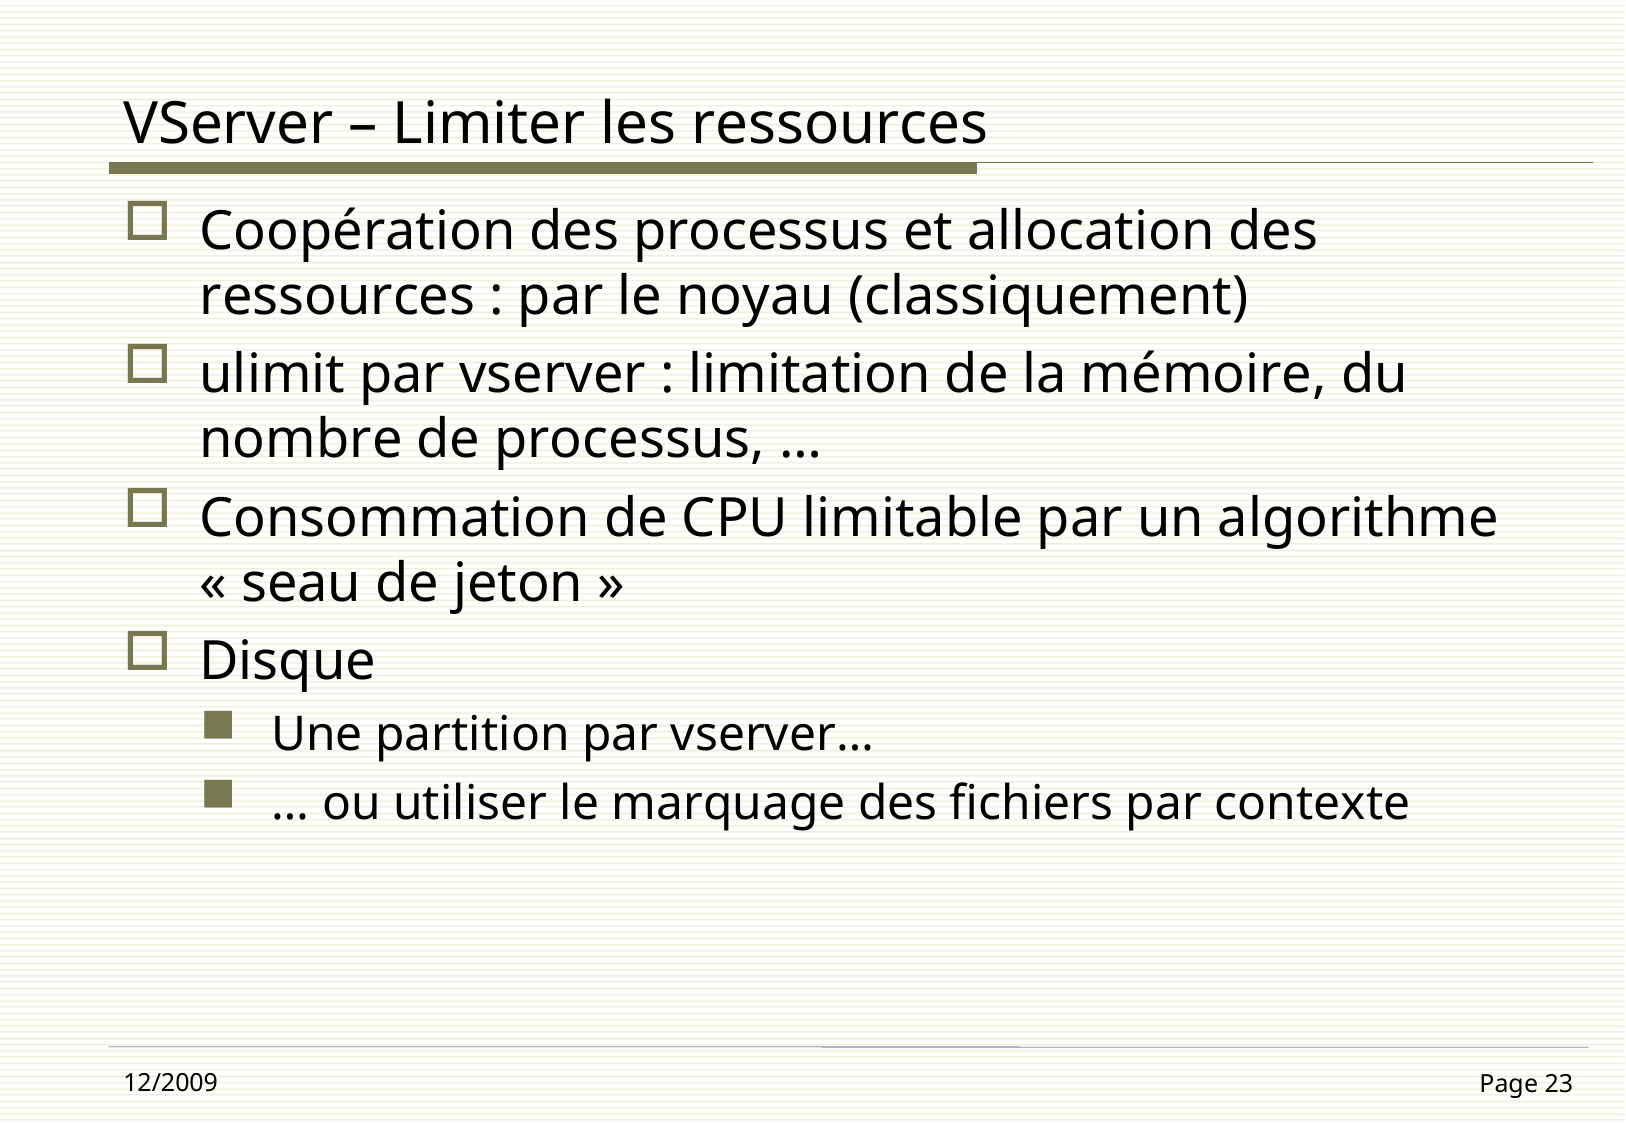

# VServer – Limiter les ressources
Coopération des processus et allocation des ressources : par le noyau (classiquement)‏
ulimit par vserver : limitation de la mémoire, du nombre de processus, …
Consommation de CPU limitable par un algorithme « seau de jeton »
Disque
Une partition par vserver…
… ou utiliser le marquage des fichiers par contexte
23